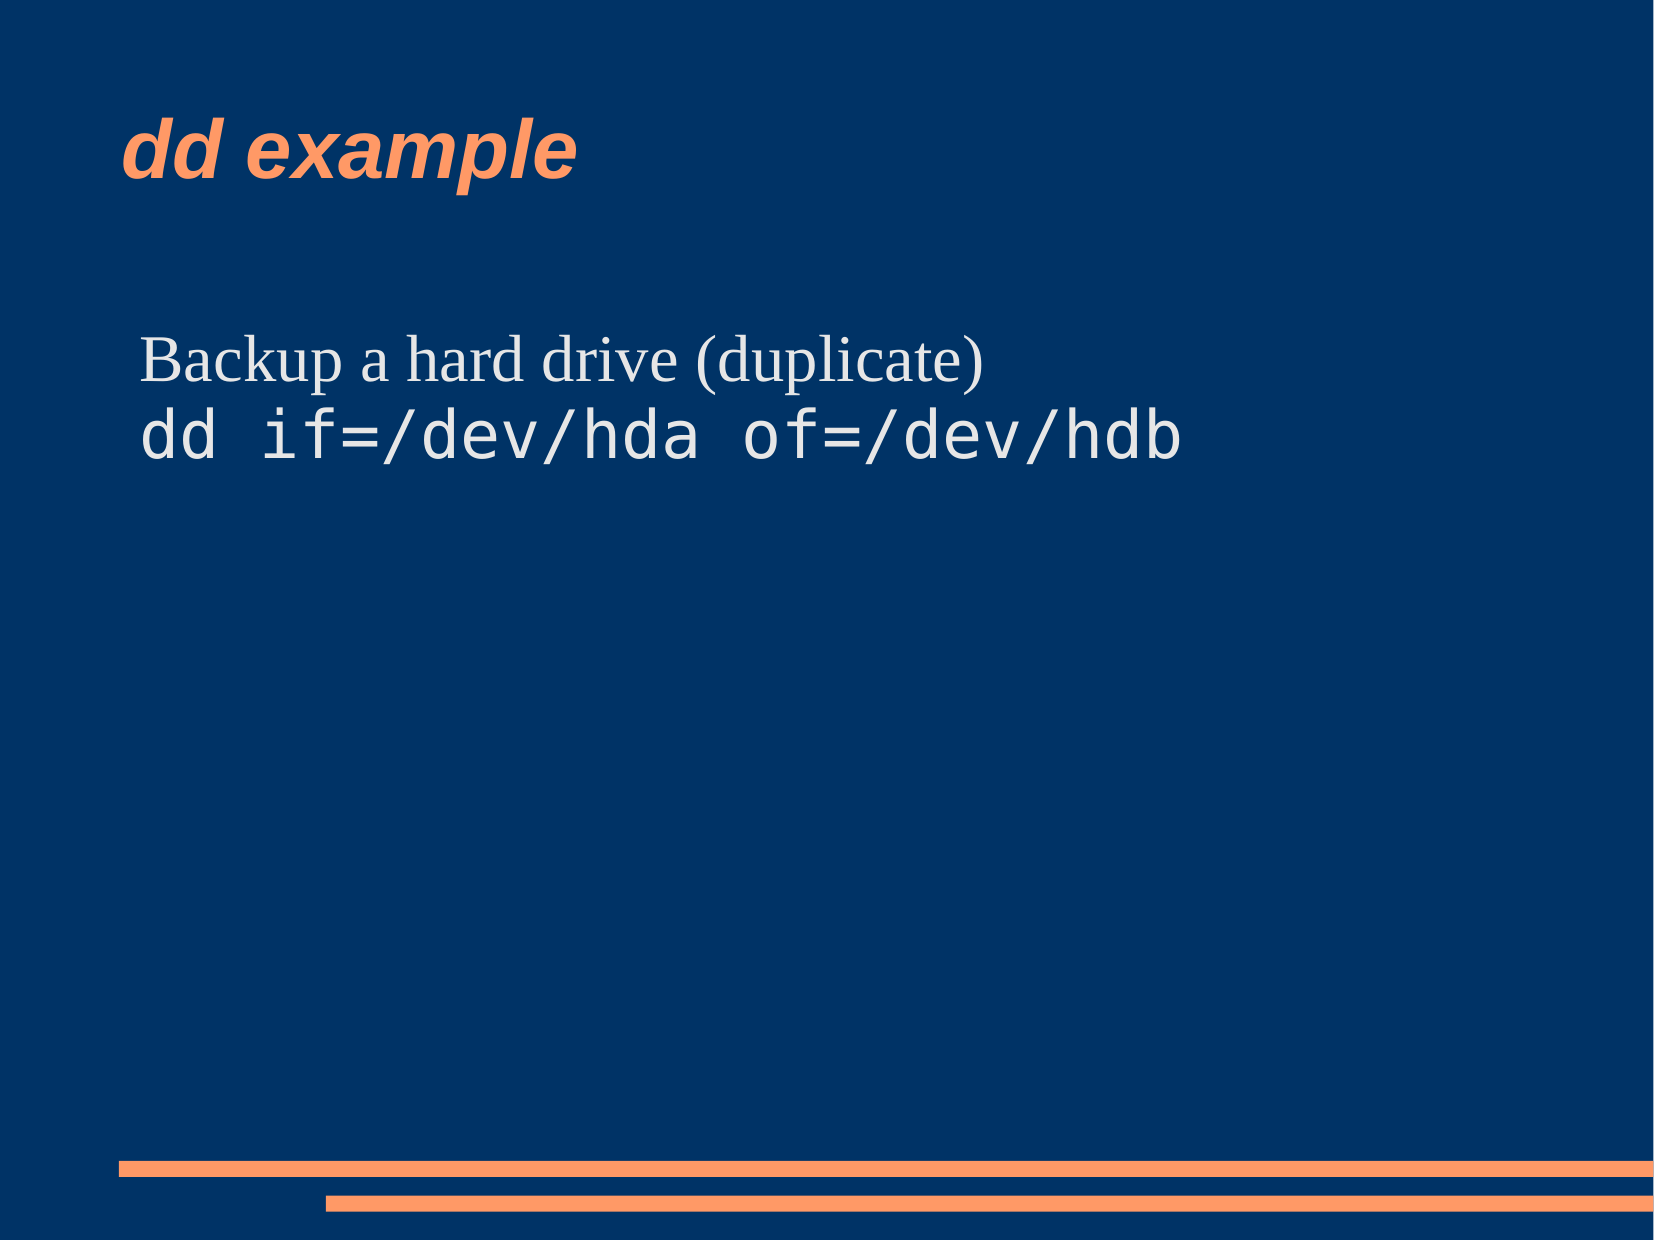

# dd example
Backup a hard drive (duplicate)
dd if=/dev/hda of=/dev/hdb